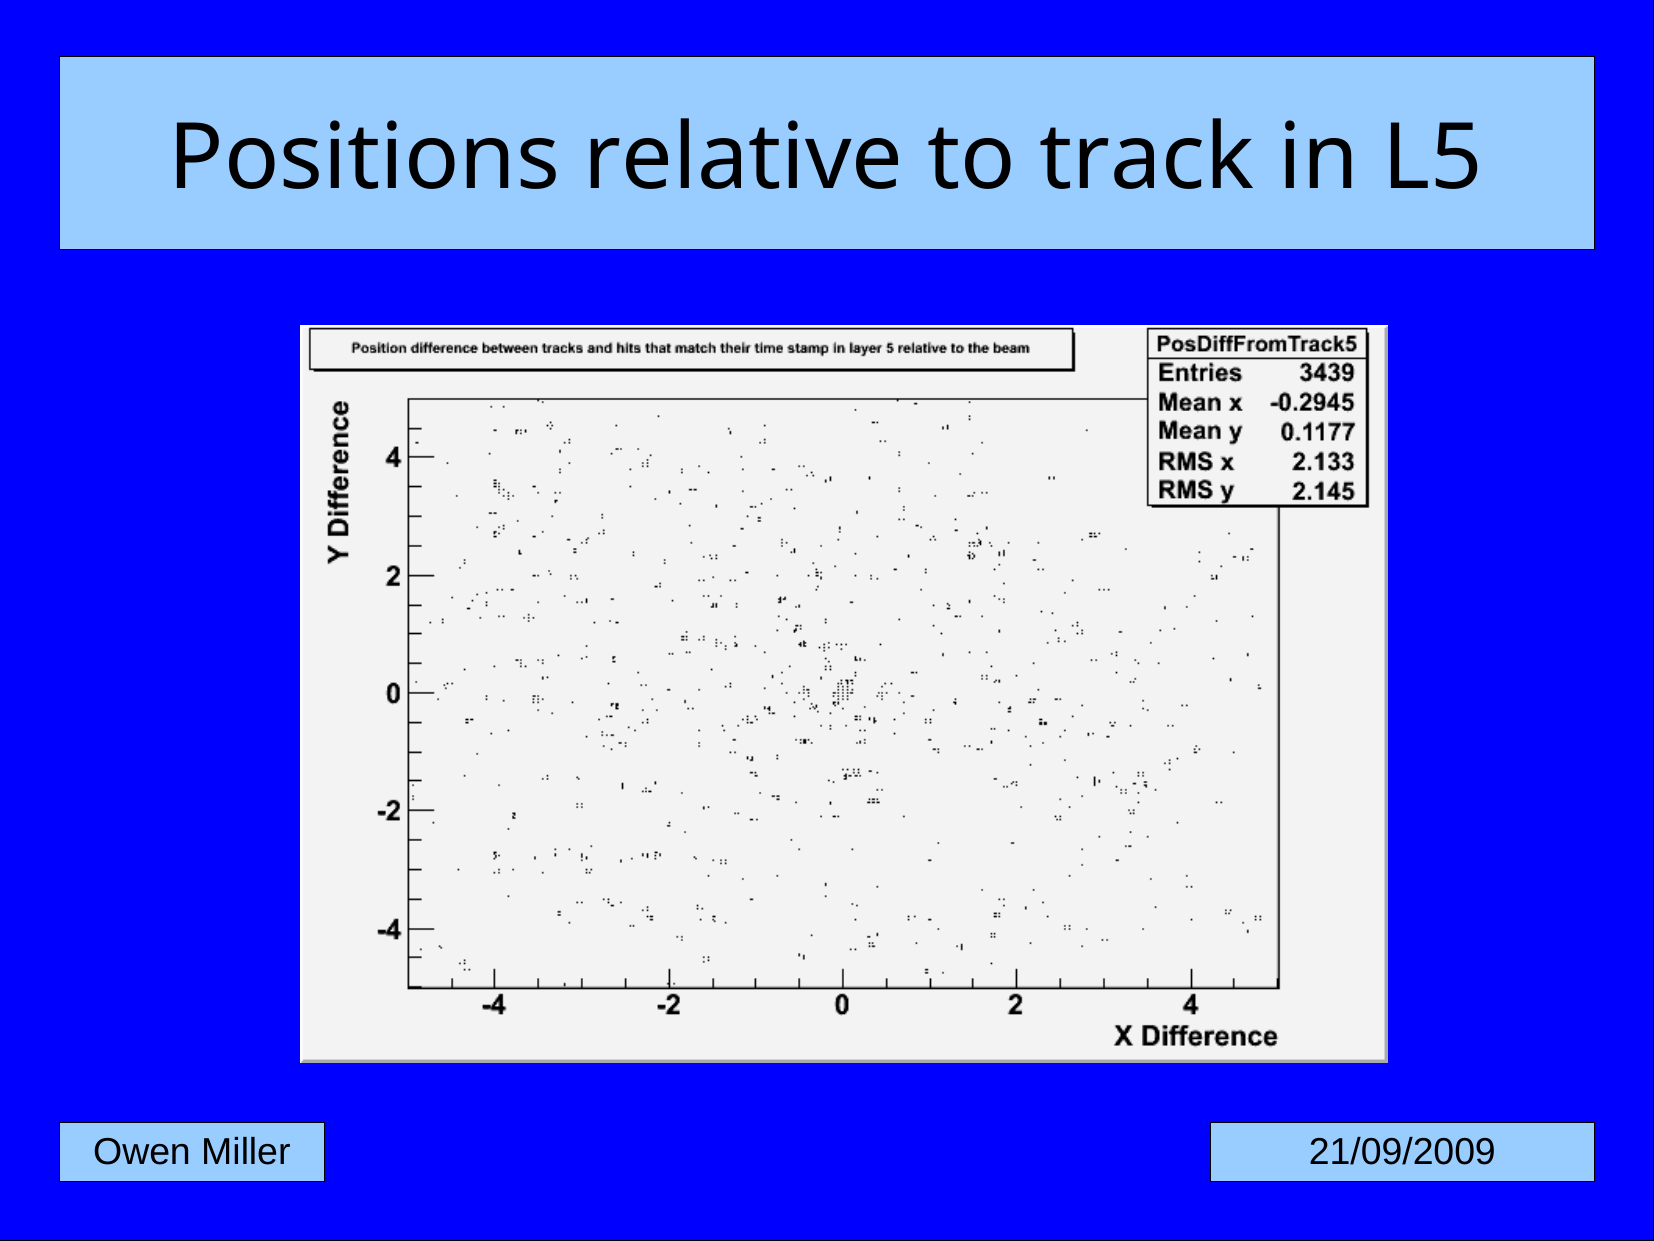

# Positions relative to track in L5
Owen Miller
21/09/2009